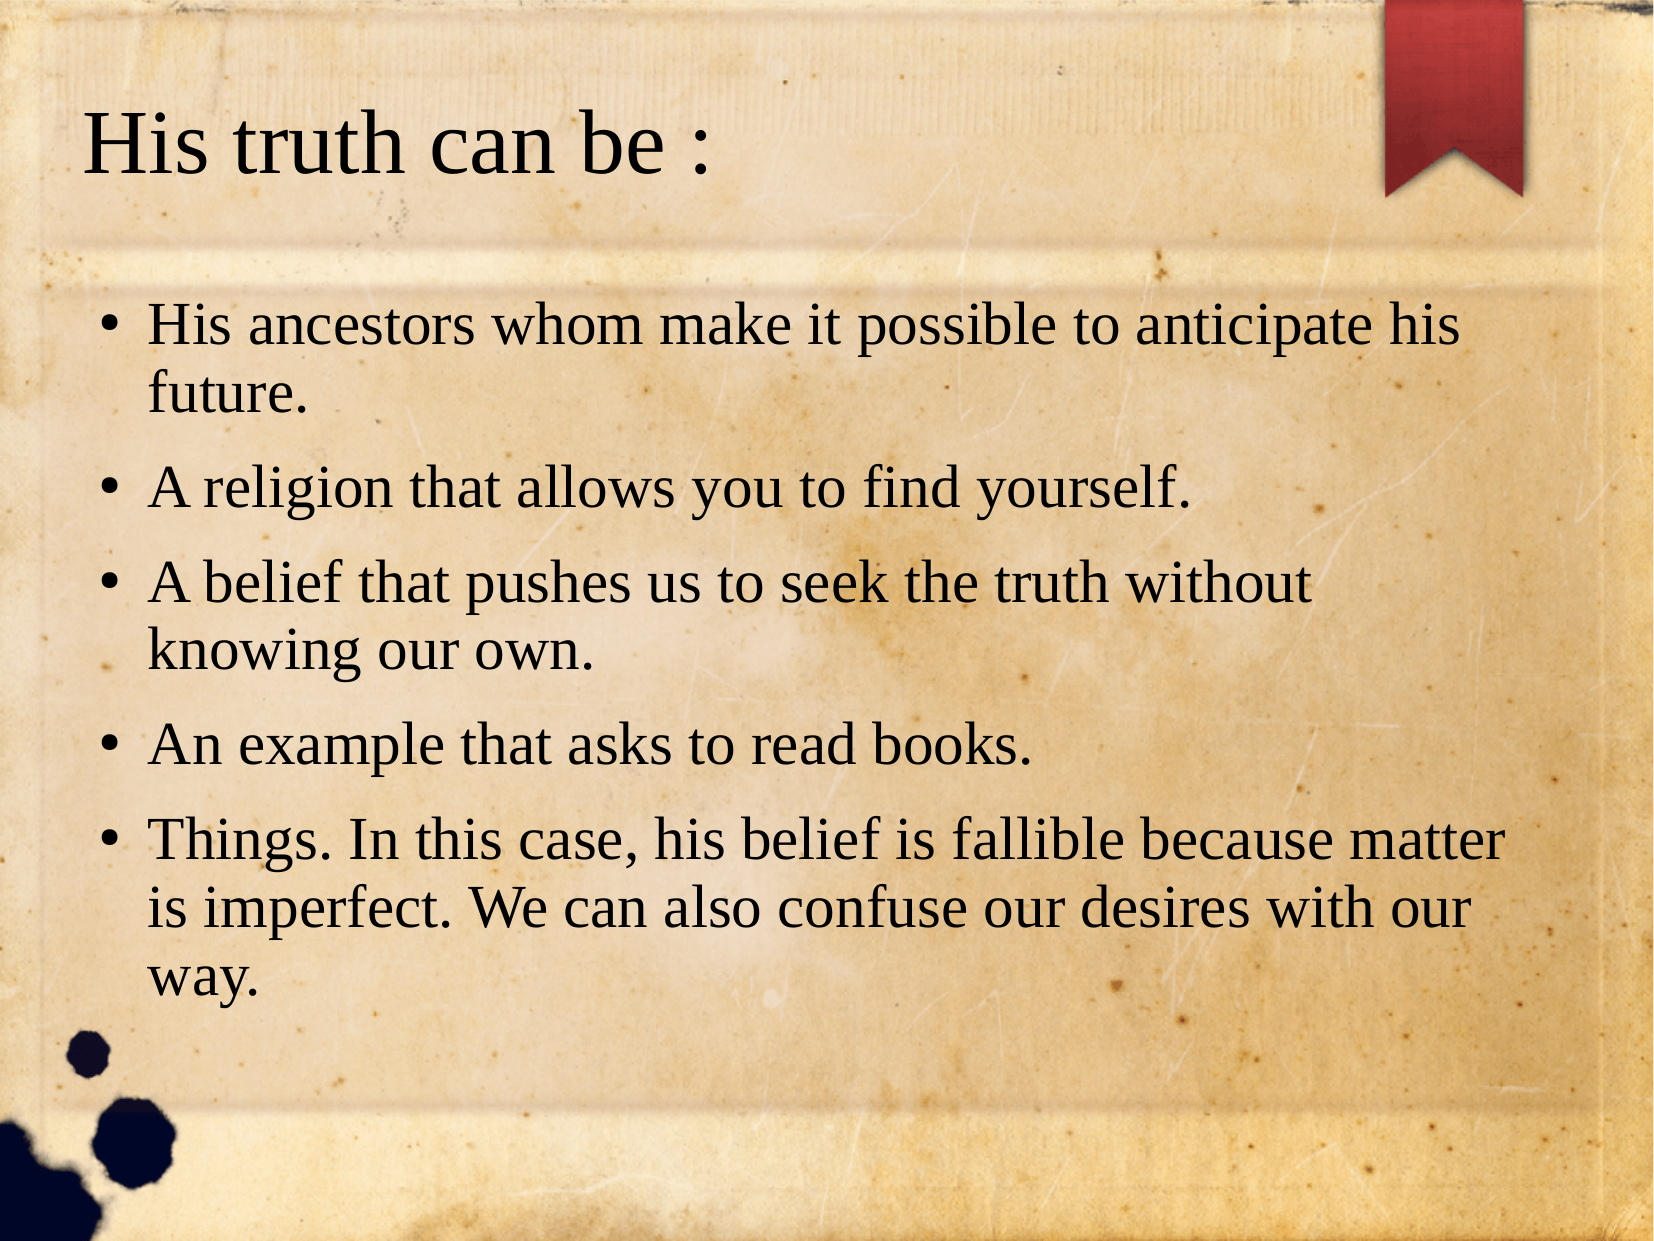

# His truth can be :
His ancestors whom make it possible to anticipate his future.
A religion that allows you to find yourself.
A belief that pushes us to seek the truth without knowing our own.
An example that asks to read books.
Things. In this case, his belief is fallible because matter is imperfect. We can also confuse our desires with our way.